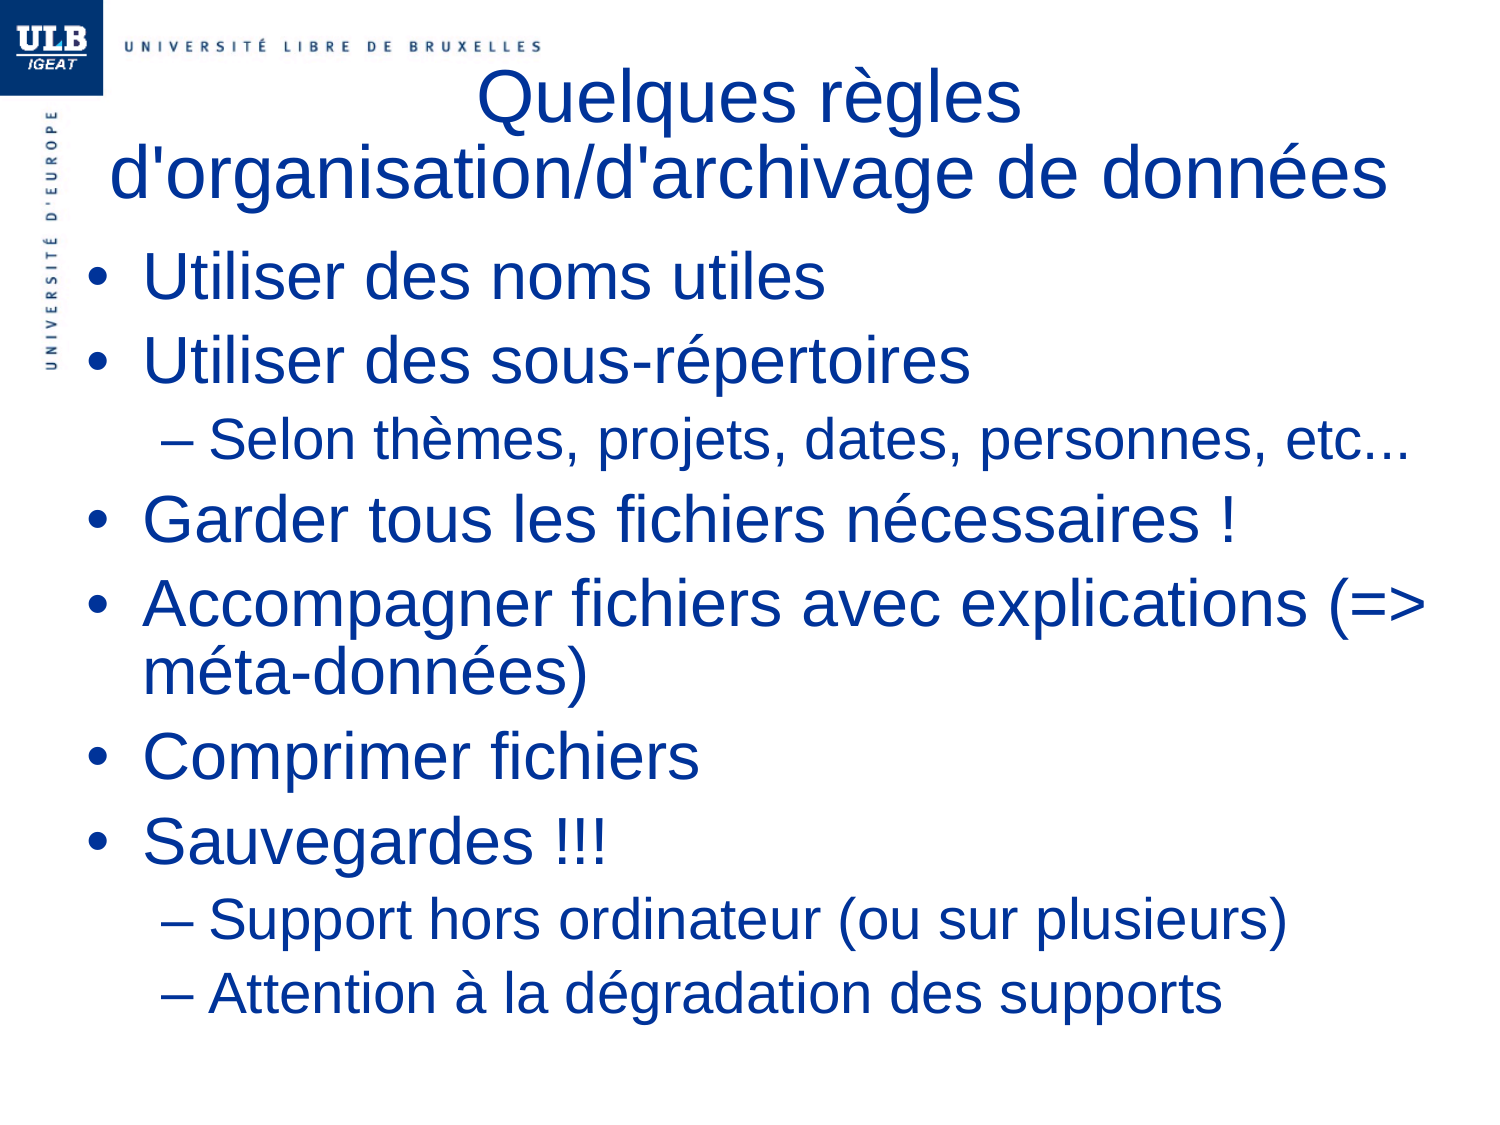

# Quelques règles d'organisation/d'archivage de données
Utiliser des noms utiles
Utiliser des sous-répertoires
Selon thèmes, projets, dates, personnes, etc...
Garder tous les fichiers nécessaires !
Accompagner fichiers avec explications (=> méta-données)
Comprimer fichiers
Sauvegardes !!!
Support hors ordinateur (ou sur plusieurs)
Attention à la dégradation des supports